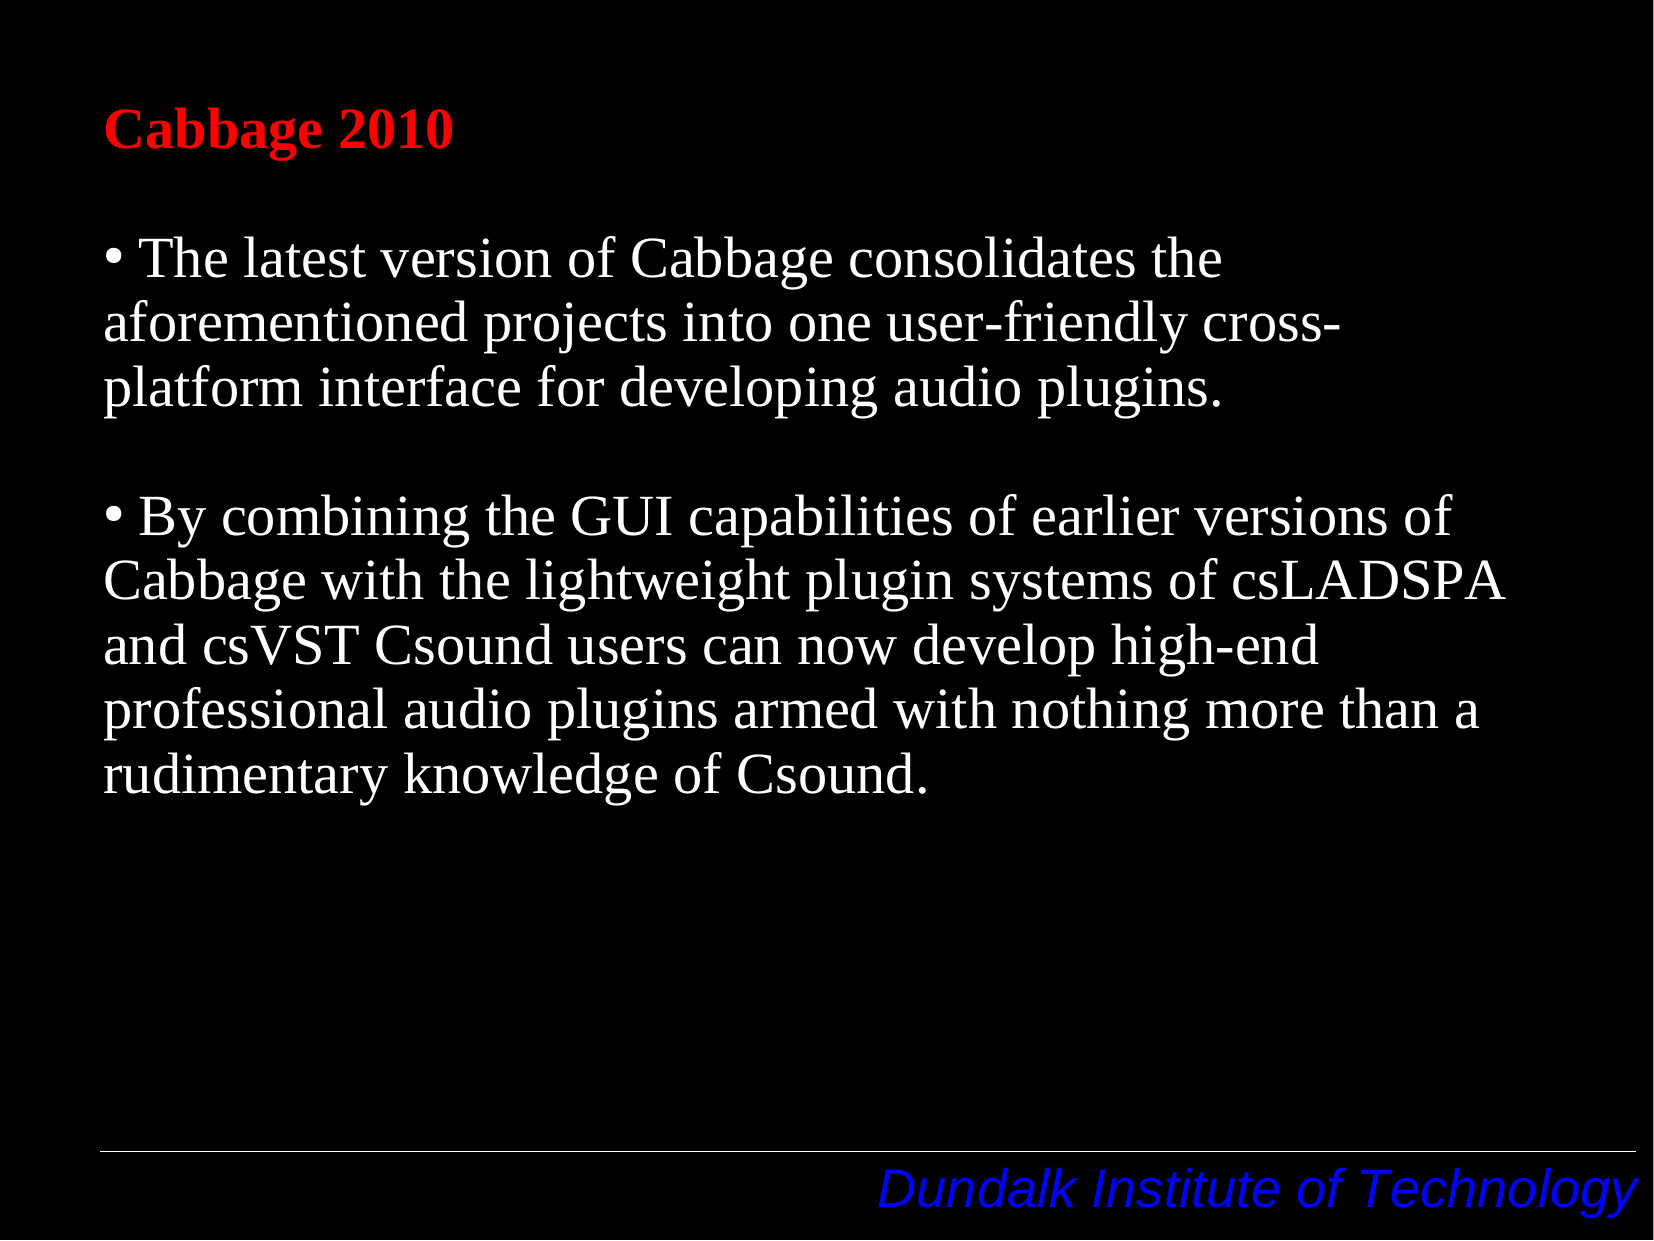

Cabbage 2010
 The latest version of Cabbage consolidates the aforementioned projects into one user-friendly cross-platform interface for developing audio plugins.
 By combining the GUI capabilities of earlier versions of Cabbage with the lightweight plugin systems of csLADSPA and csVST Csound users can now develop high-end professional audio plugins armed with nothing more than a rudimentary knowledge of Csound.
Dundalk Institute of Technology